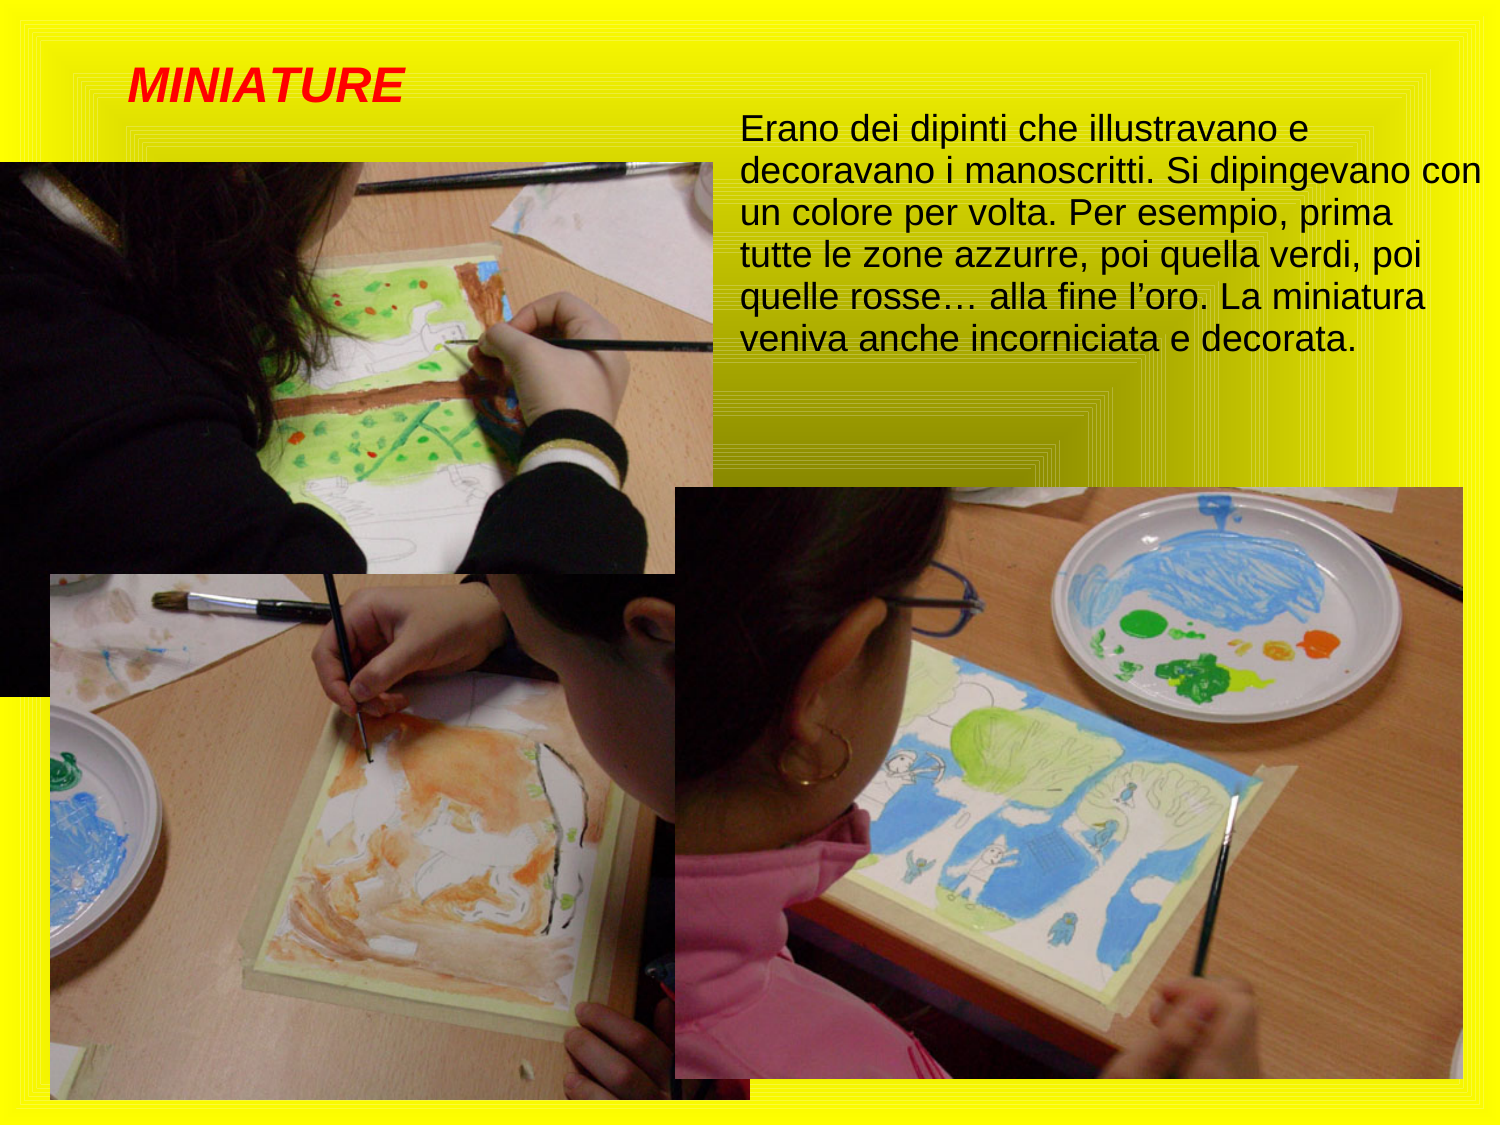

MINIATURE
Erano dei dipinti che illustravano e decoravano i manoscritti. Si dipingevano con un colore per volta. Per esempio, prima tutte le zone azzurre, poi quella verdi, poi quelle rosse… alla fine l’oro. La miniatura veniva anche incorniciata e decorata.